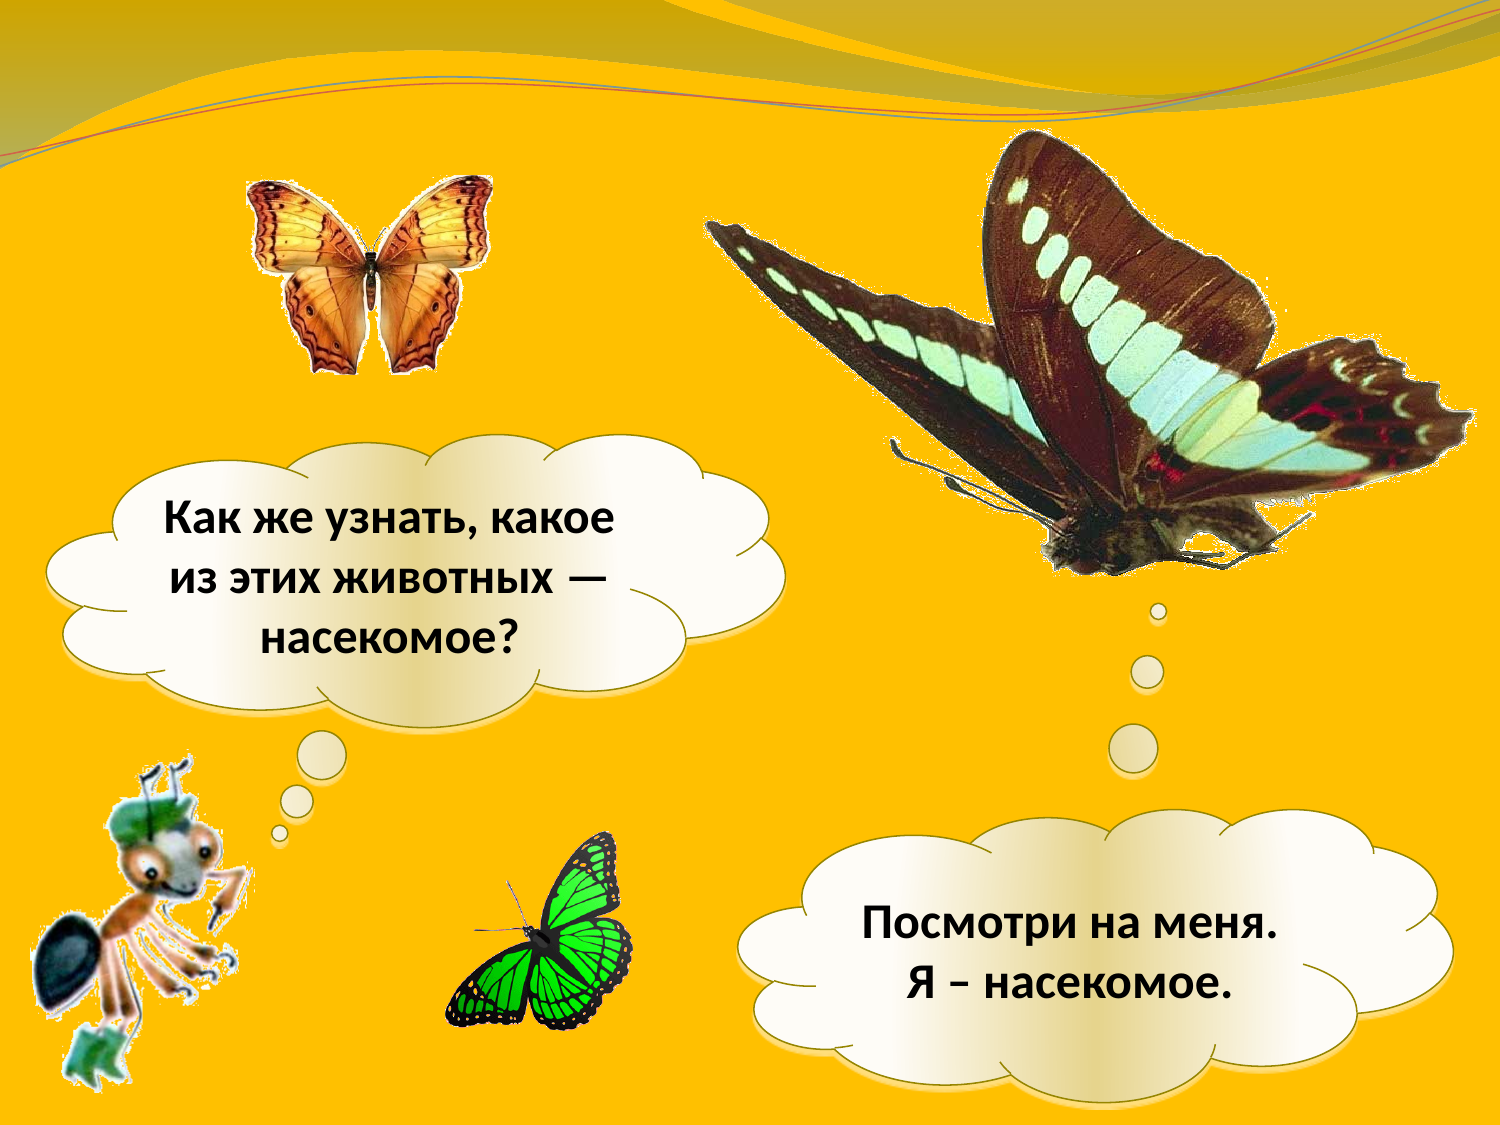

Как же узнать, какое из этих животных — насекомое?
Посмотри на меня. Я – насекомое.